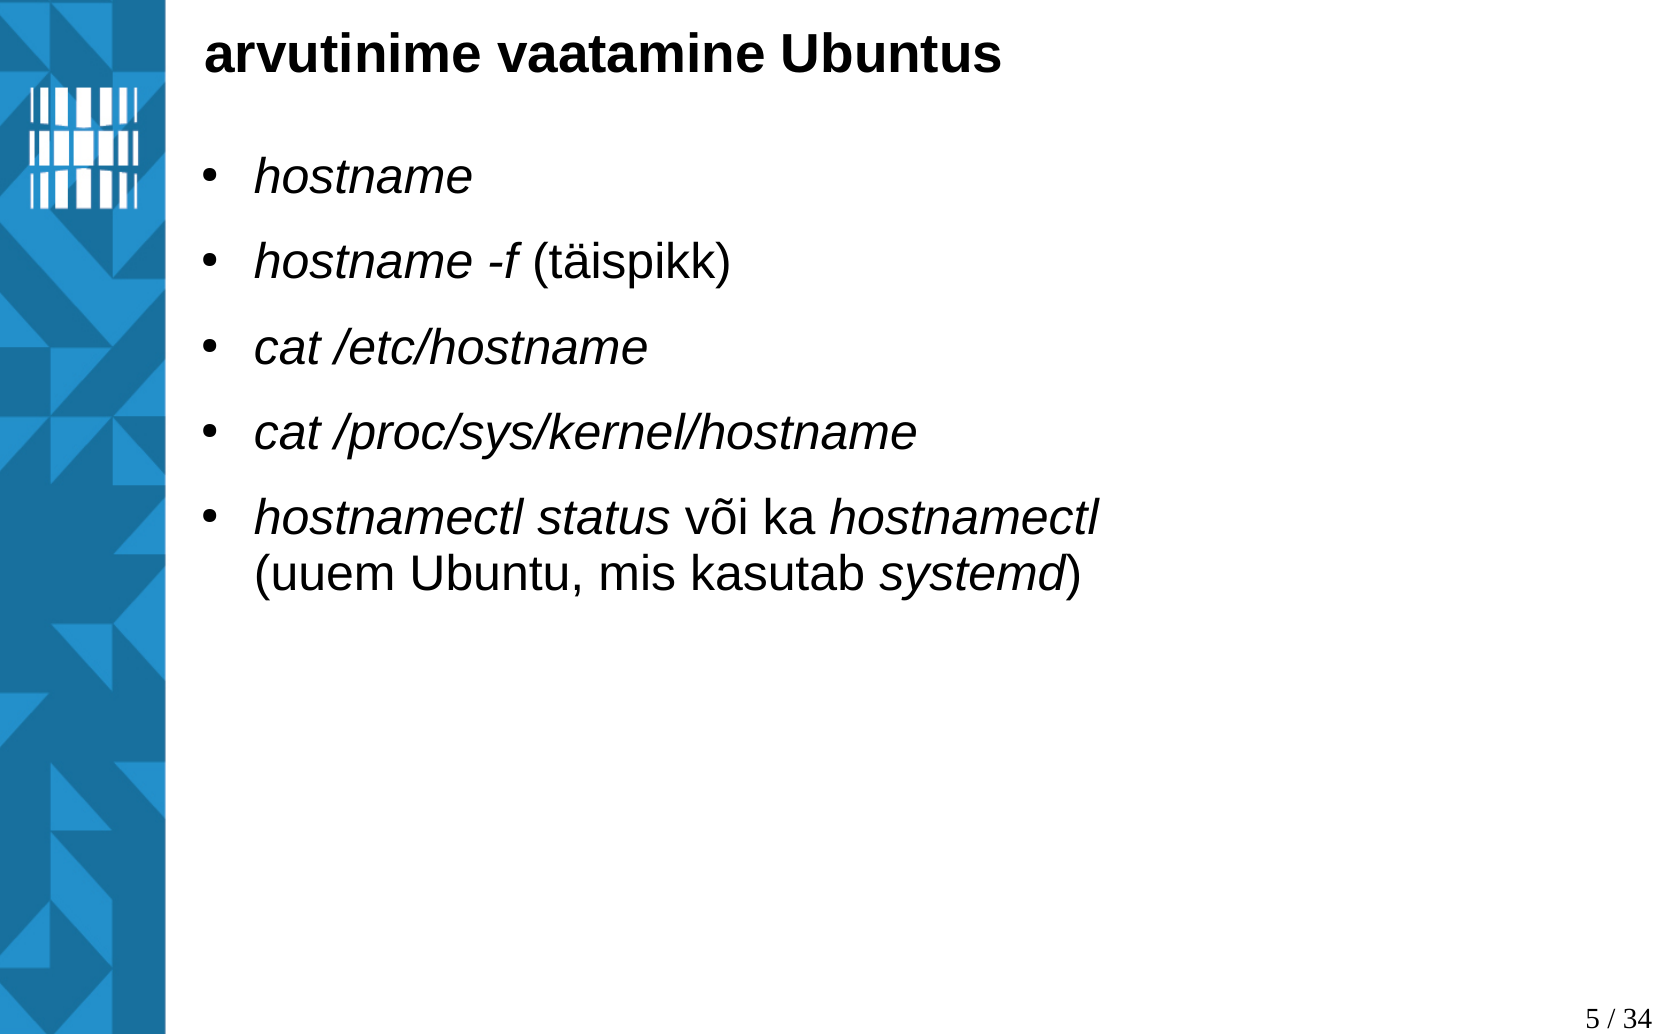

# arvutinime vaatamine Ubuntus
hostname
hostname -f (täispikk)
cat /etc/hostname
cat /proc/sys/kernel/hostname
hostnamectl status või ka hostnamectl
(uuem Ubuntu, mis kasutab systemd)
5